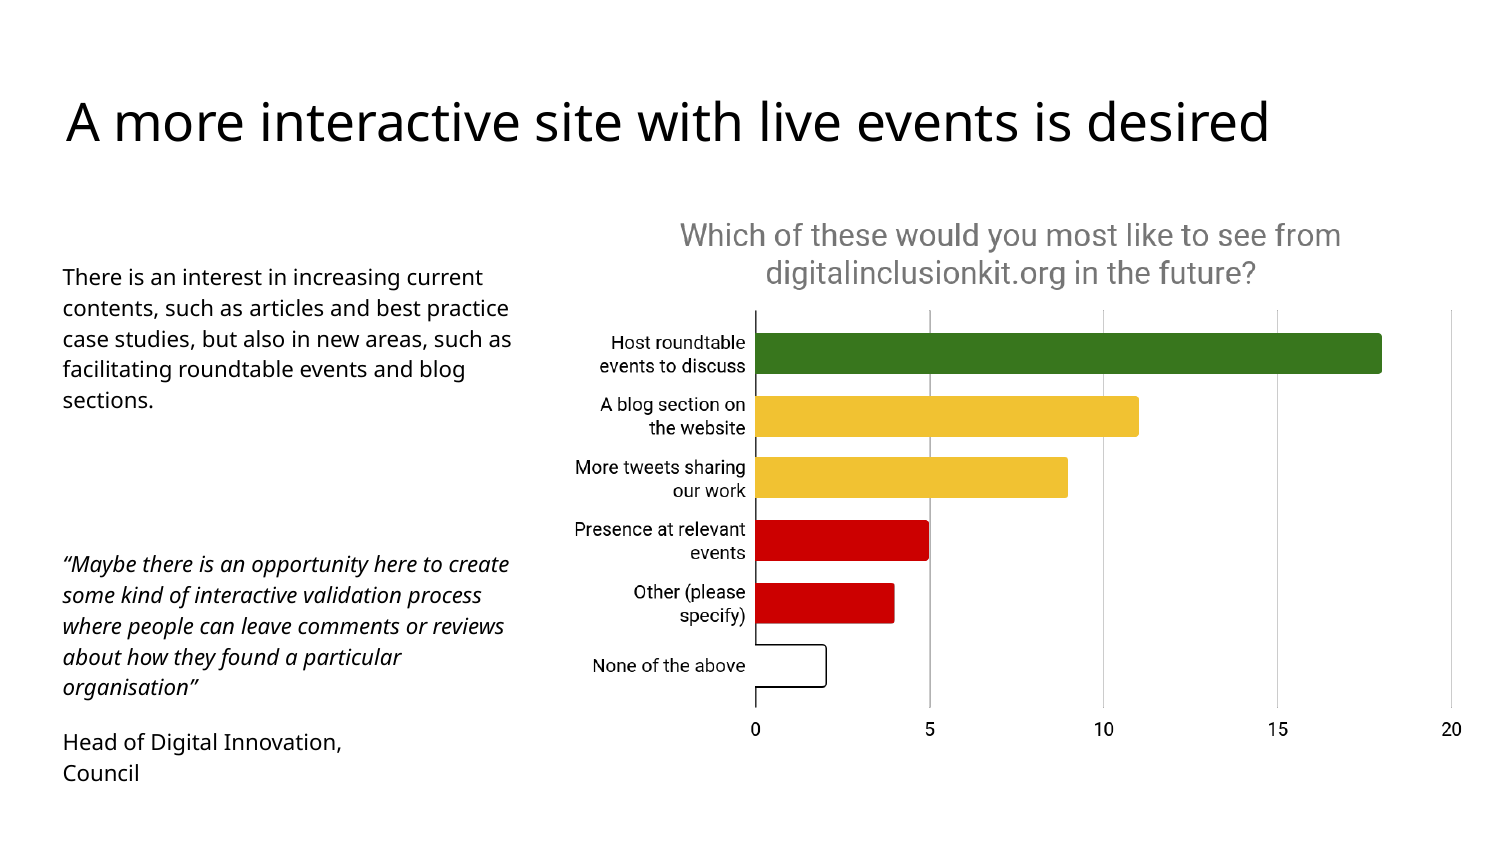

# A more interactive site with live events is desired
There is an interest in increasing current contents, such as articles and best practice case studies, but also in new areas, such as facilitating roundtable events and blog sections.
“Maybe there is an opportunity here to create some kind of interactive validation process where people can leave comments or reviews about how they found a particular organisation”
Head of Digital Innovation,
Council